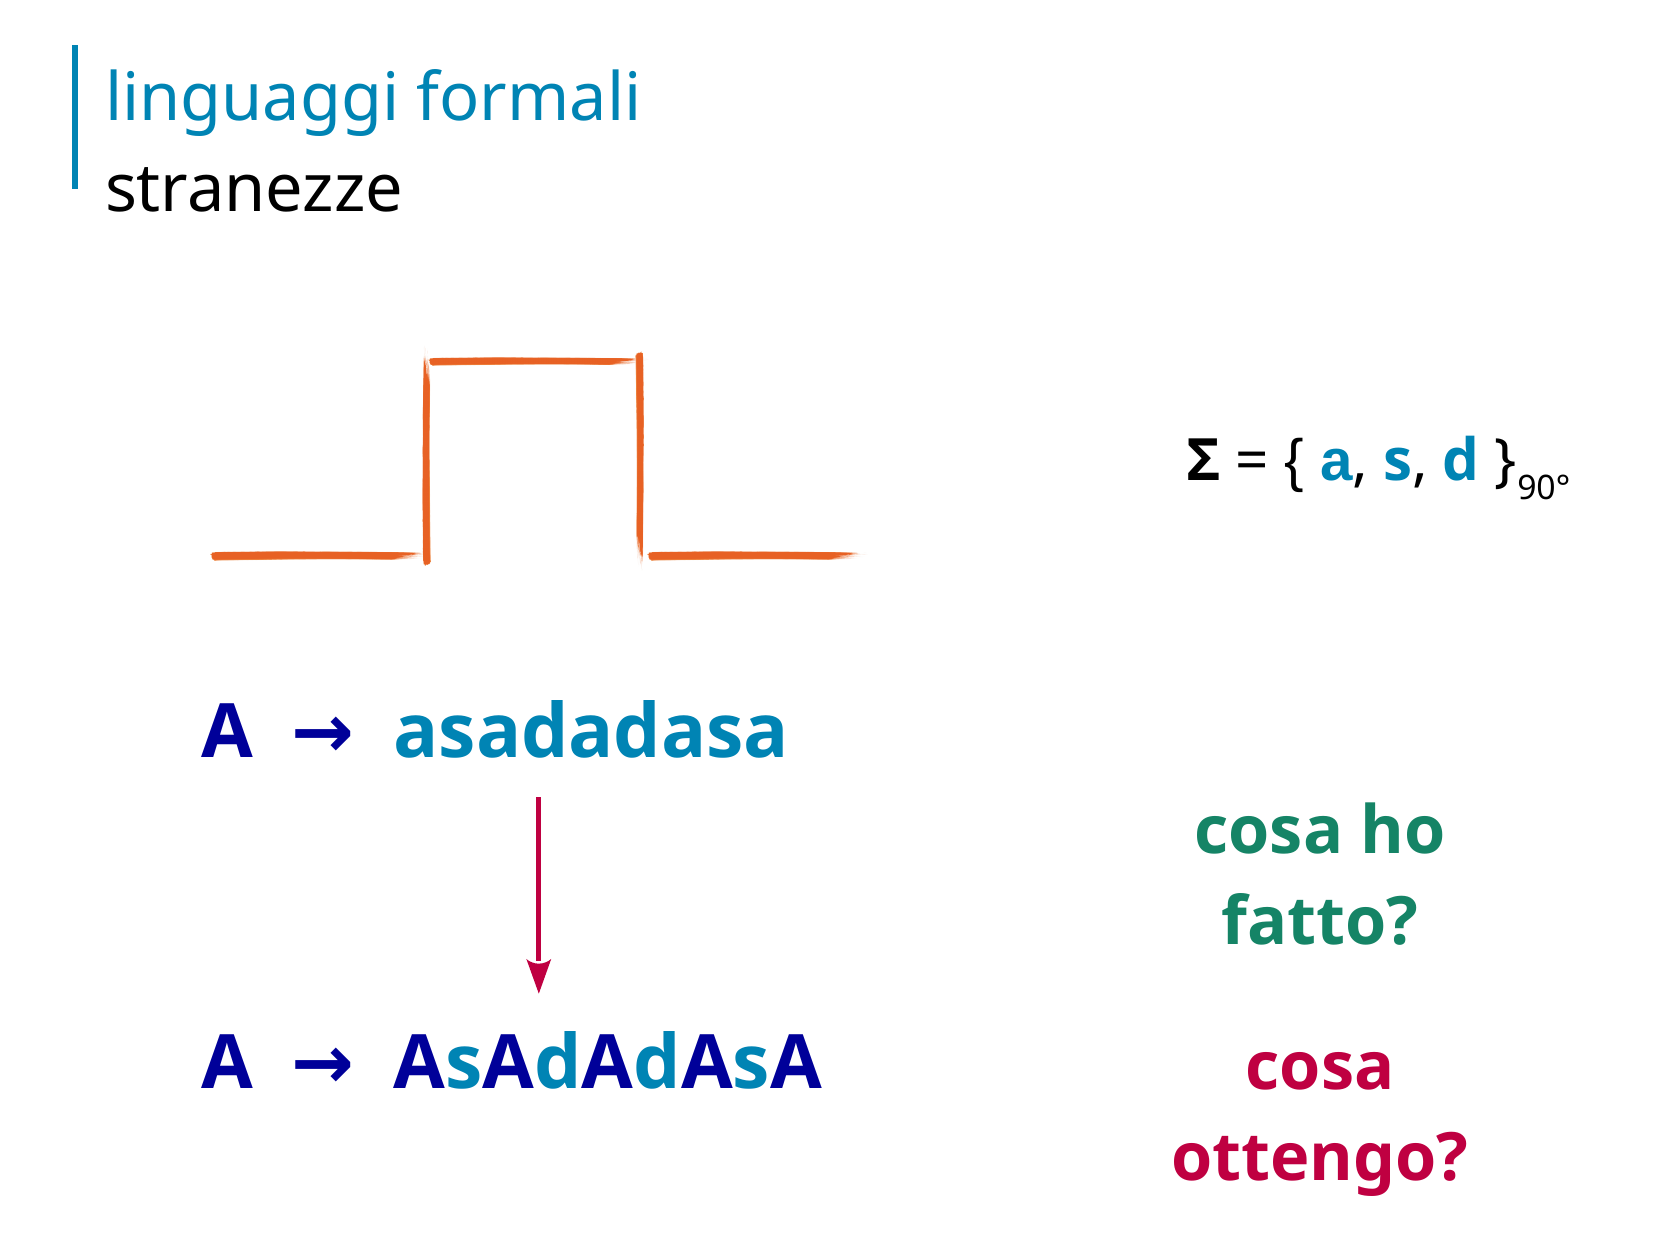

# linguaggi formali stranezze
Σ = { a, s, d }90°
A → asadadasa
cosa ho fatto?
A → AsAdAdAsA
cosa ottengo?